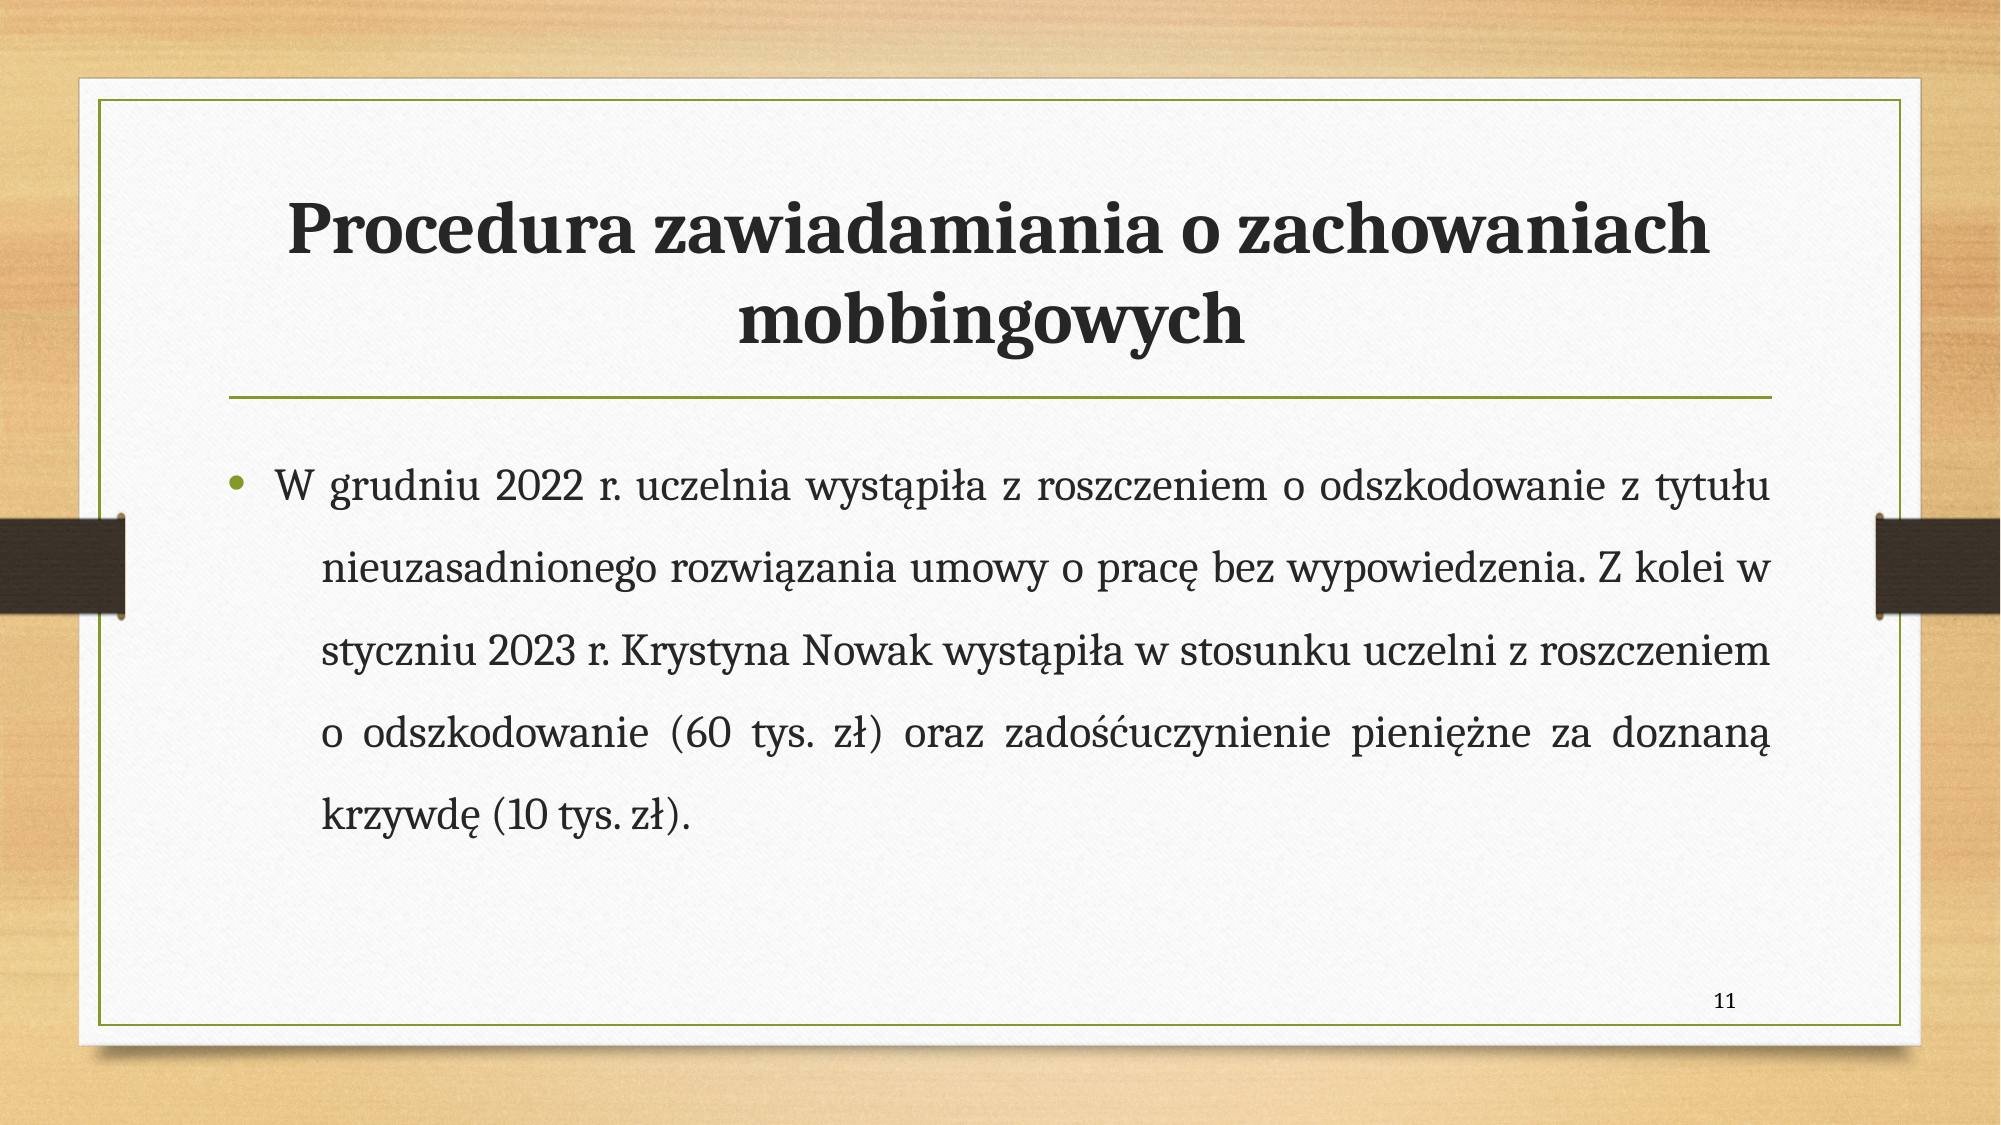

# Procedura zawiadamiania o zachowaniach mobbingowych
W grudniu 2022 r. uczelnia wystąpiła z roszczeniem o odszkodowanie z tytułu nieuzasadnionego rozwiązania umowy o pracę bez wypowiedzenia. Z kolei w styczniu 2023 r. Krystyna Nowak wystąpiła w stosunku uczelni z roszczeniem o odszkodowanie (60 tys. zł) oraz zadośćuczynienie pieniężne za doznaną krzywdę (10 tys. zł).